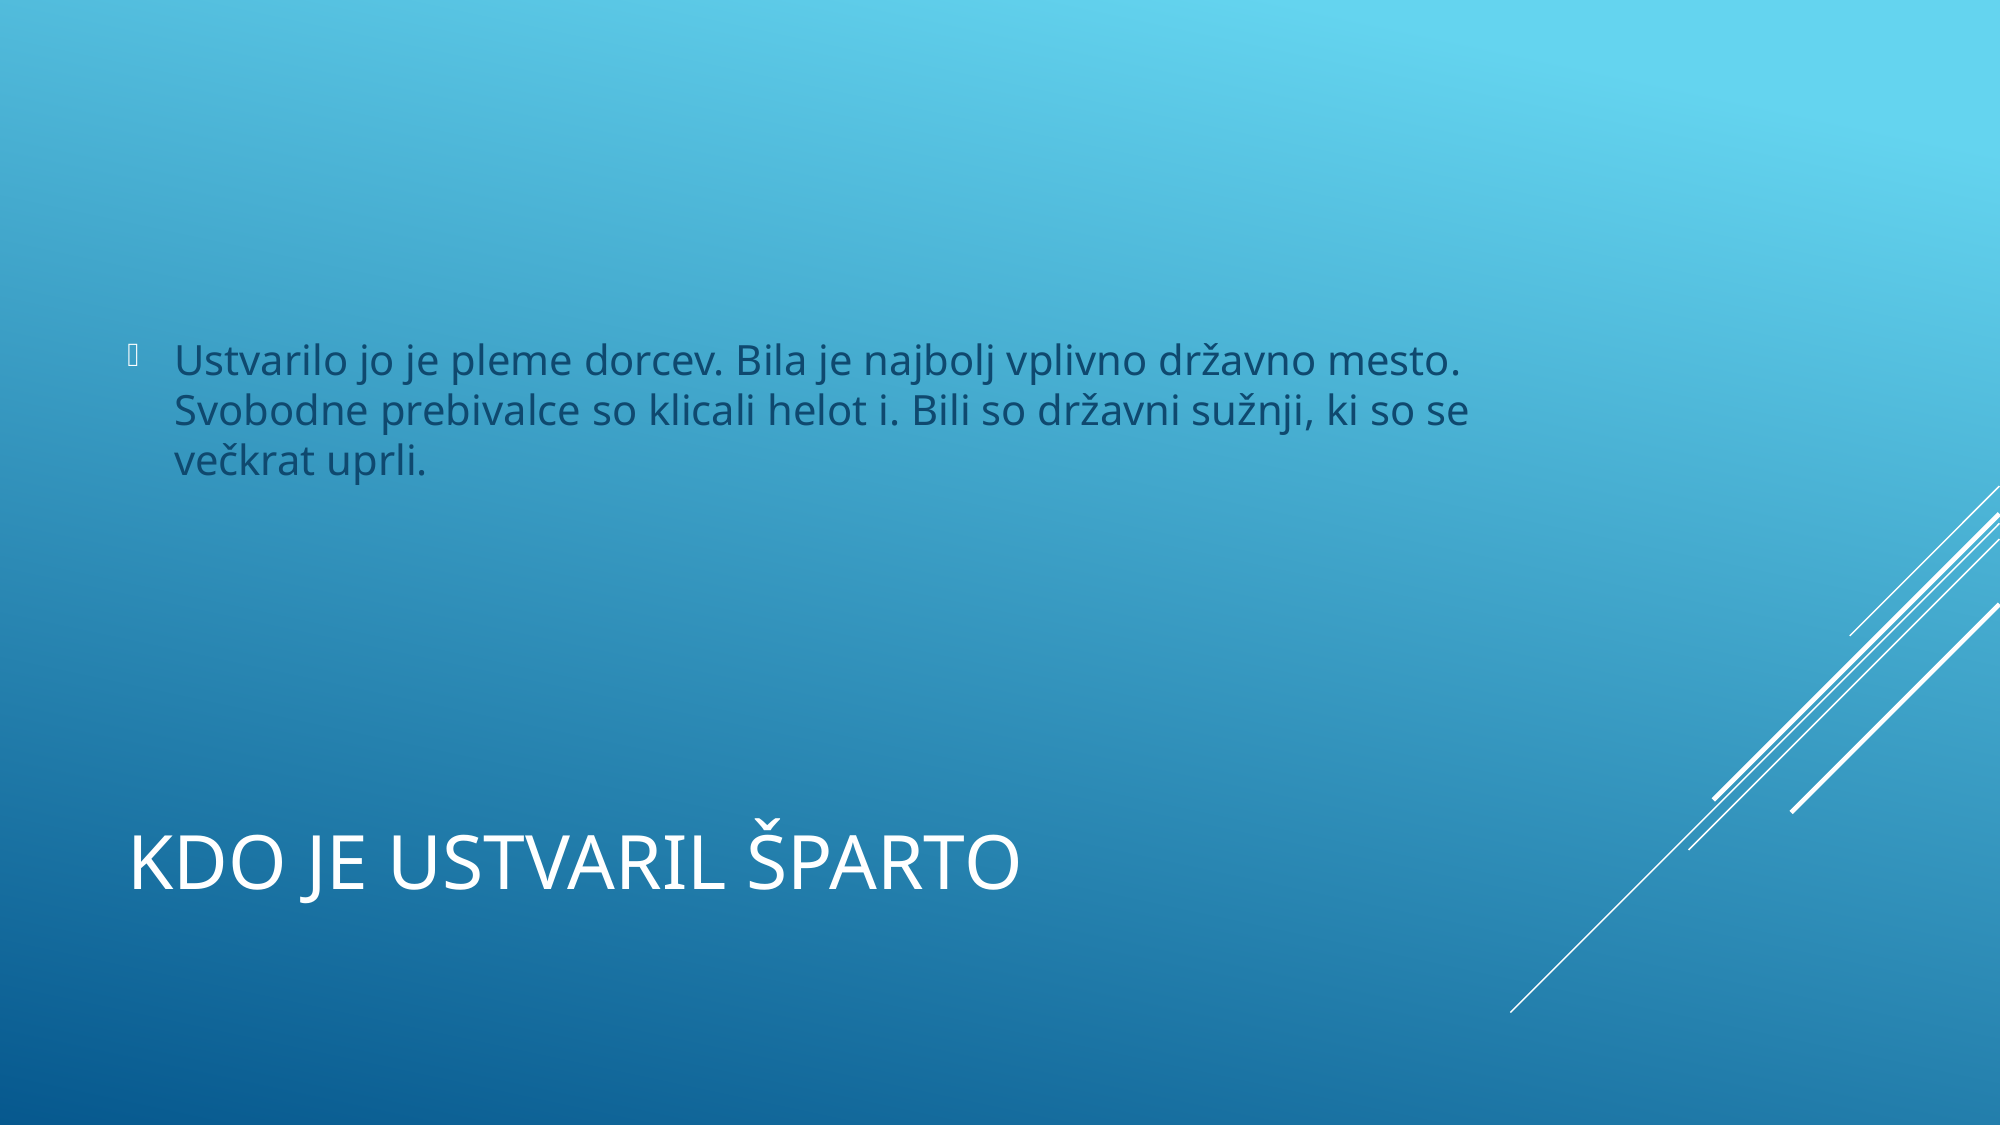

Ustvarilo jo je pleme dorcev. Bila je najbolj vplivno državno mesto.
Svobodne prebivalce so klicali helot i. Bili so državni sužnji, ki so se večkrat uprli.
# Kdo je ustvaril Šparto